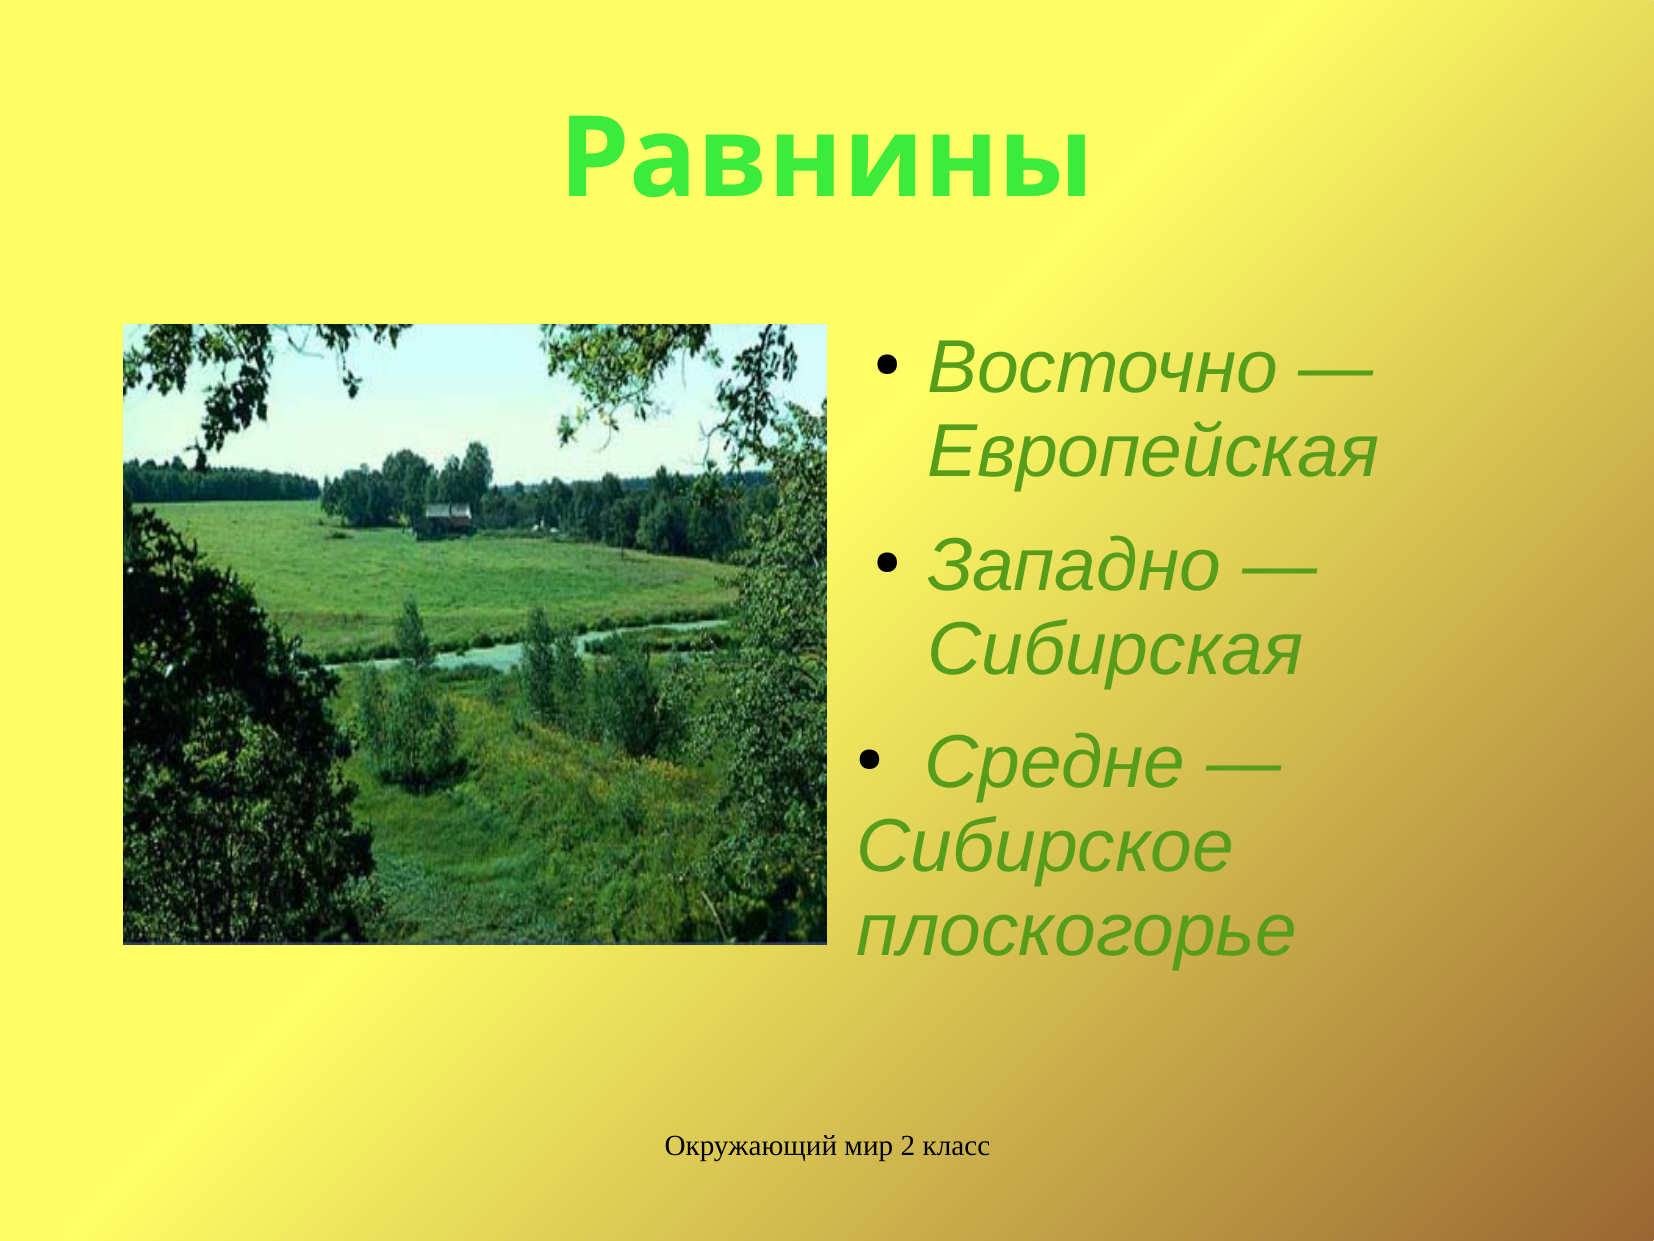

# Равнины
Восточно — Европейская
Западно — Сибирская
 Средне — Сибирское плоскогорье
Окружающий мир 2 класс